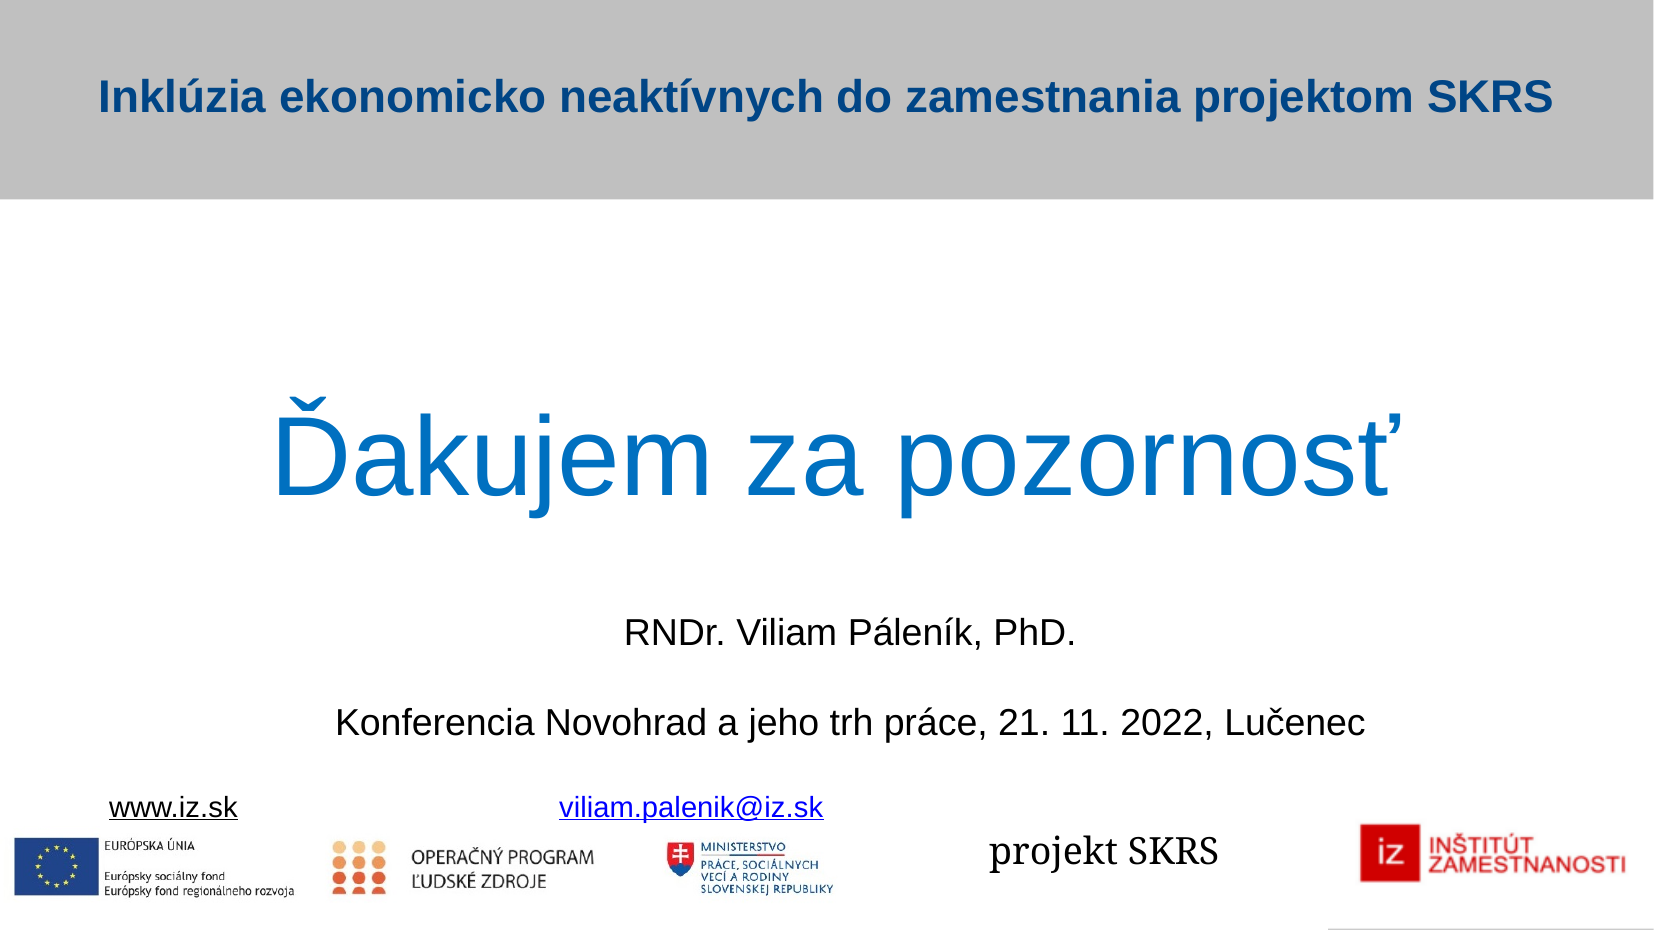

# Inklúzia ekonomicko neaktívnych do zamestnania projektom SKRS
Ďakujem za pozornosť
RNDr. Viliam Páleník, PhD.
Konferencia Novohrad a jeho trh práce, 21. 11. 2022, Lučenec
	www.iz.sk			viliam.palenik@iz.sk